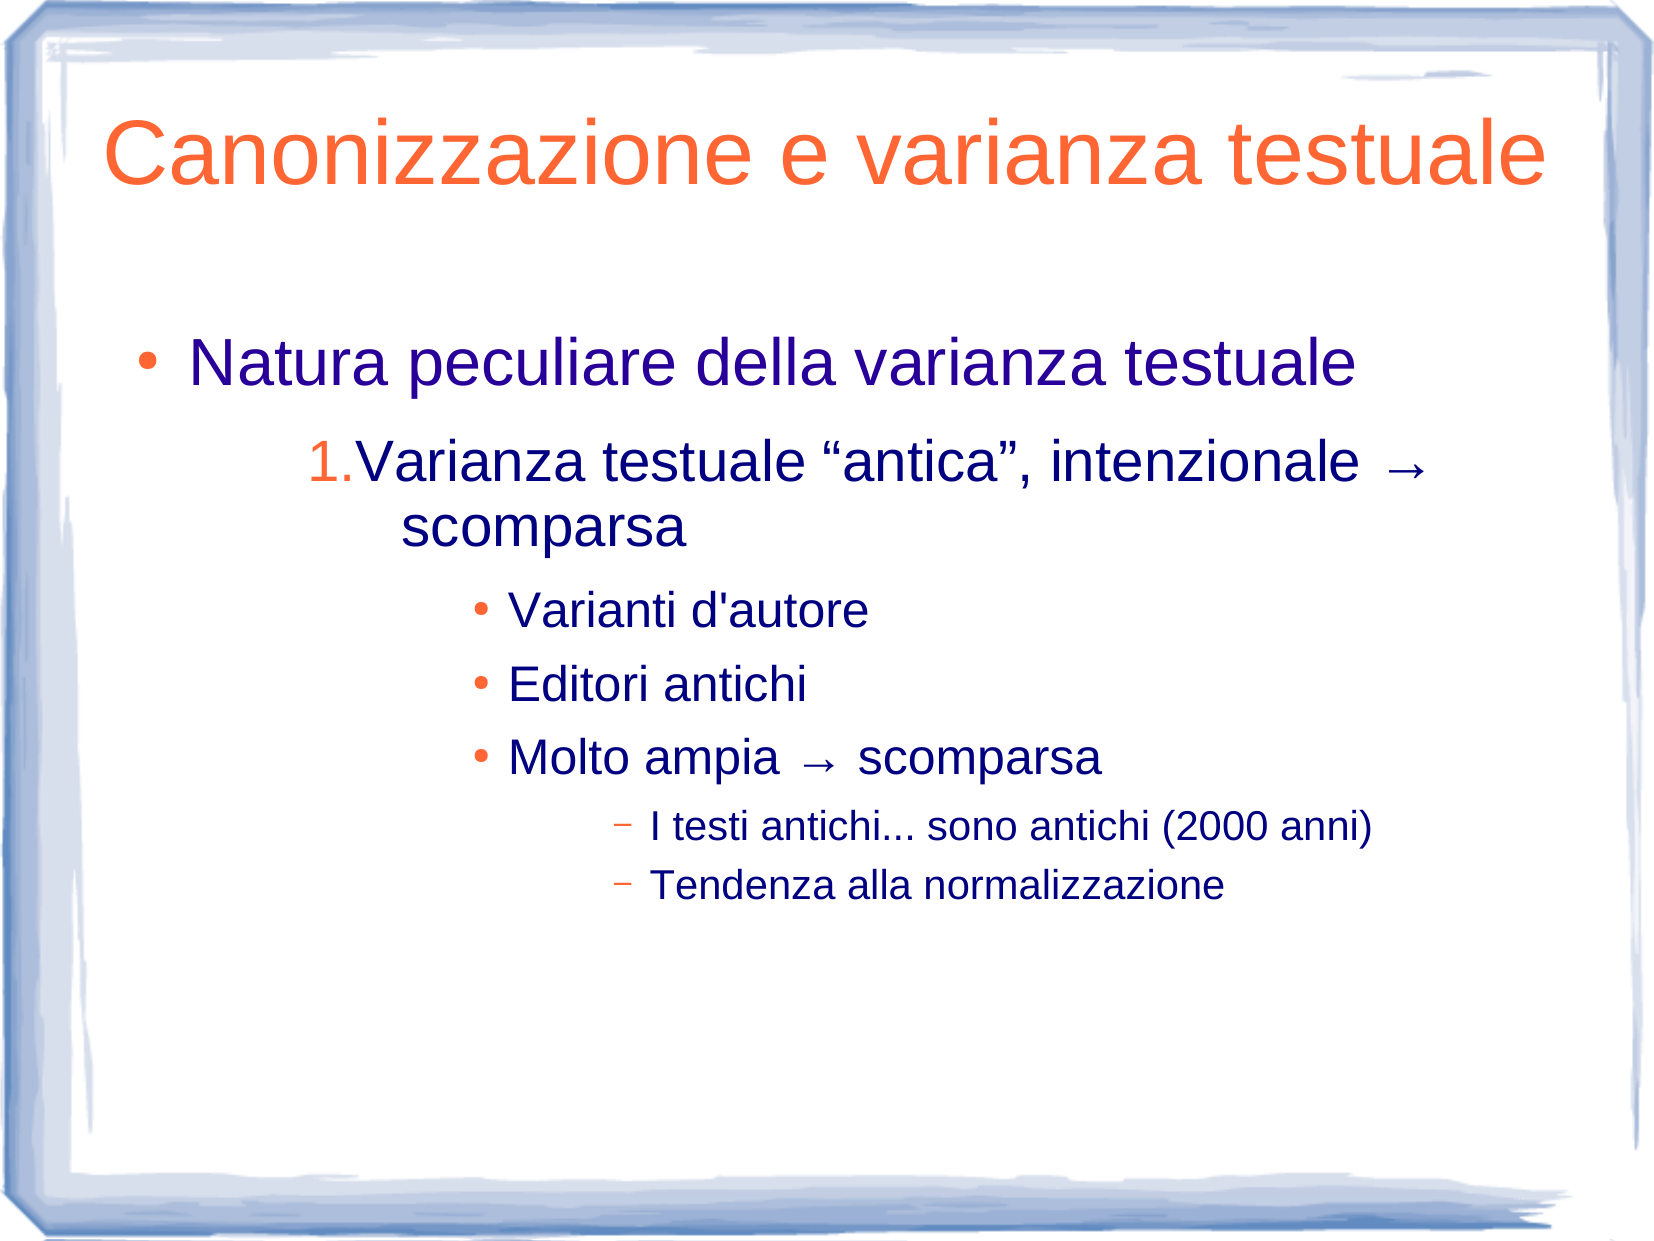

# Canonizzazione e varianza testuale
Natura peculiare della varianza testuale
Varianza testuale “antica”, intenzionale → scomparsa
Varianti d'autore
Editori antichi
Molto ampia → scomparsa
I testi antichi... sono antichi (2000 anni)
Tendenza alla normalizzazione